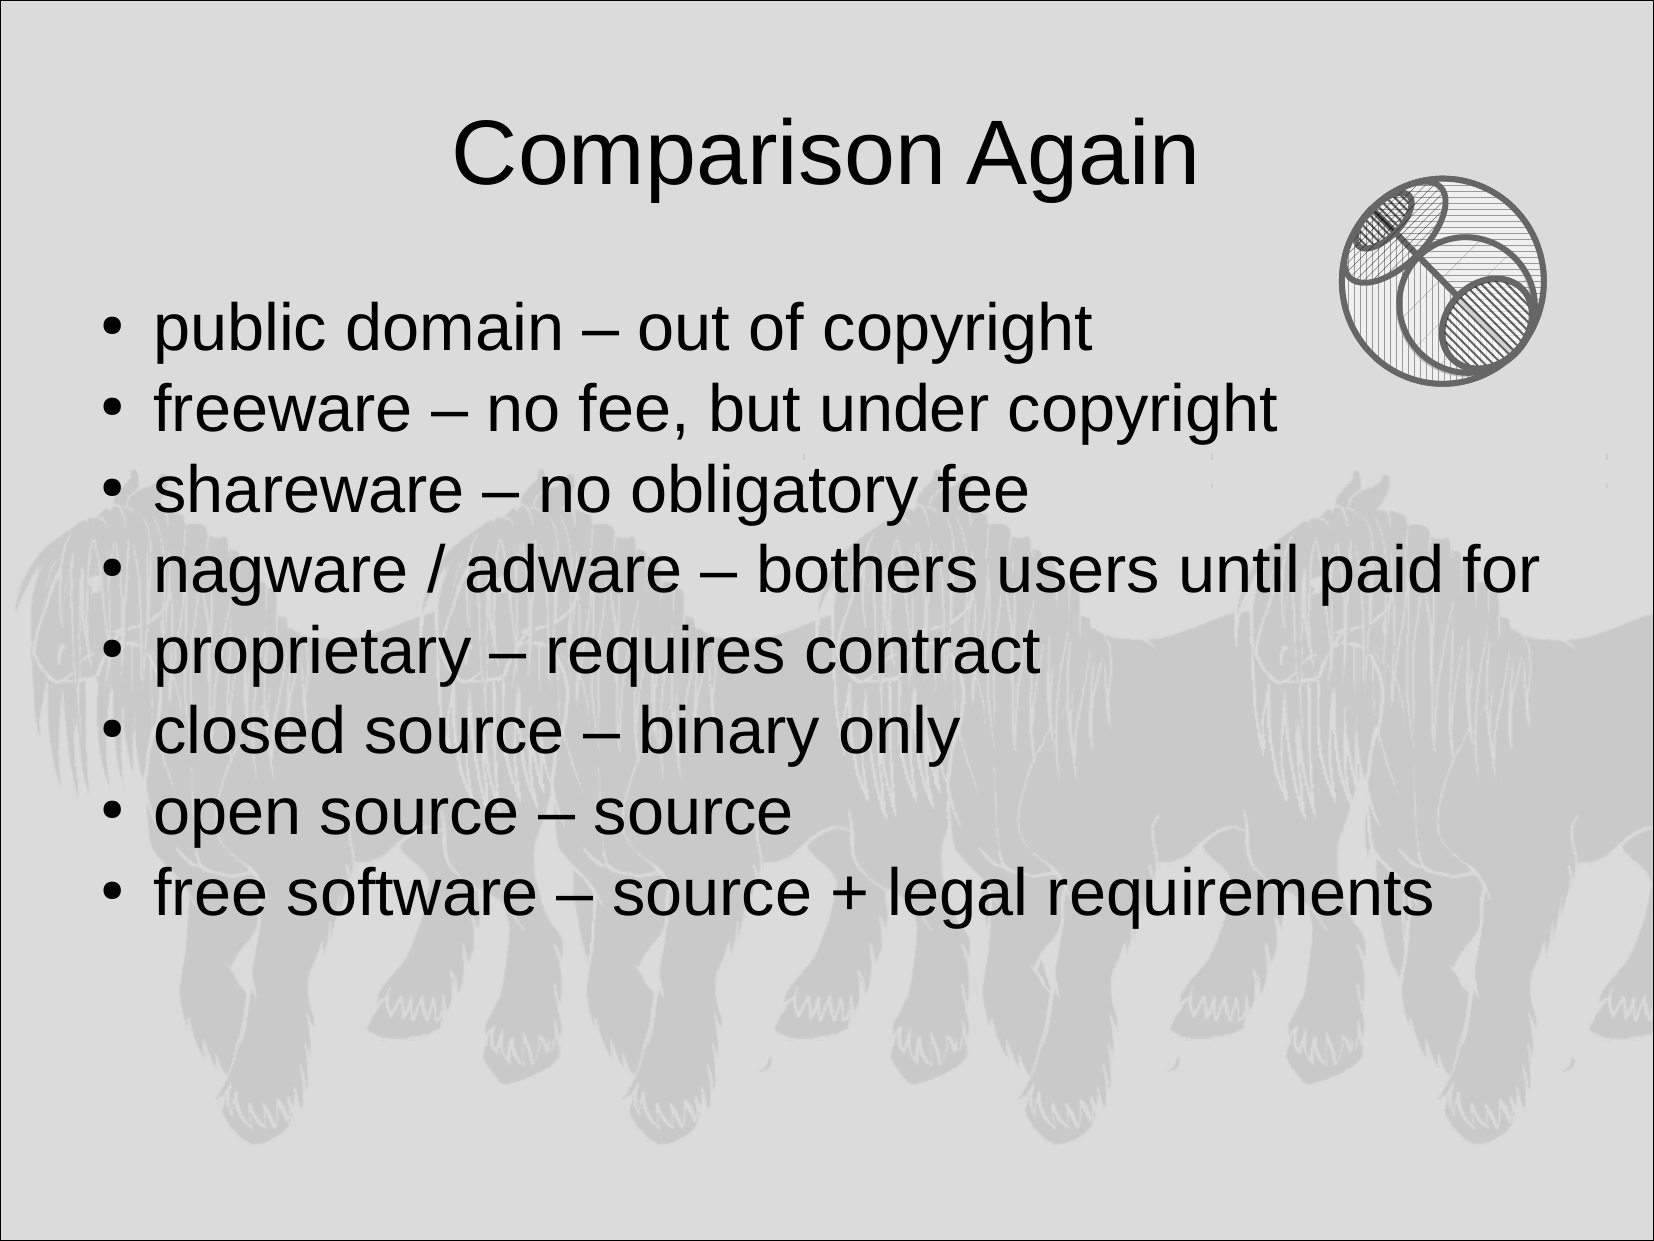

# Comparison Again
public domain – out of copyright
freeware – no fee, but under copyright
shareware – no obligatory fee
nagware / adware – bothers users until paid for
proprietary – requires contract
closed source – binary only
open source – source
free software – source + legal requirements